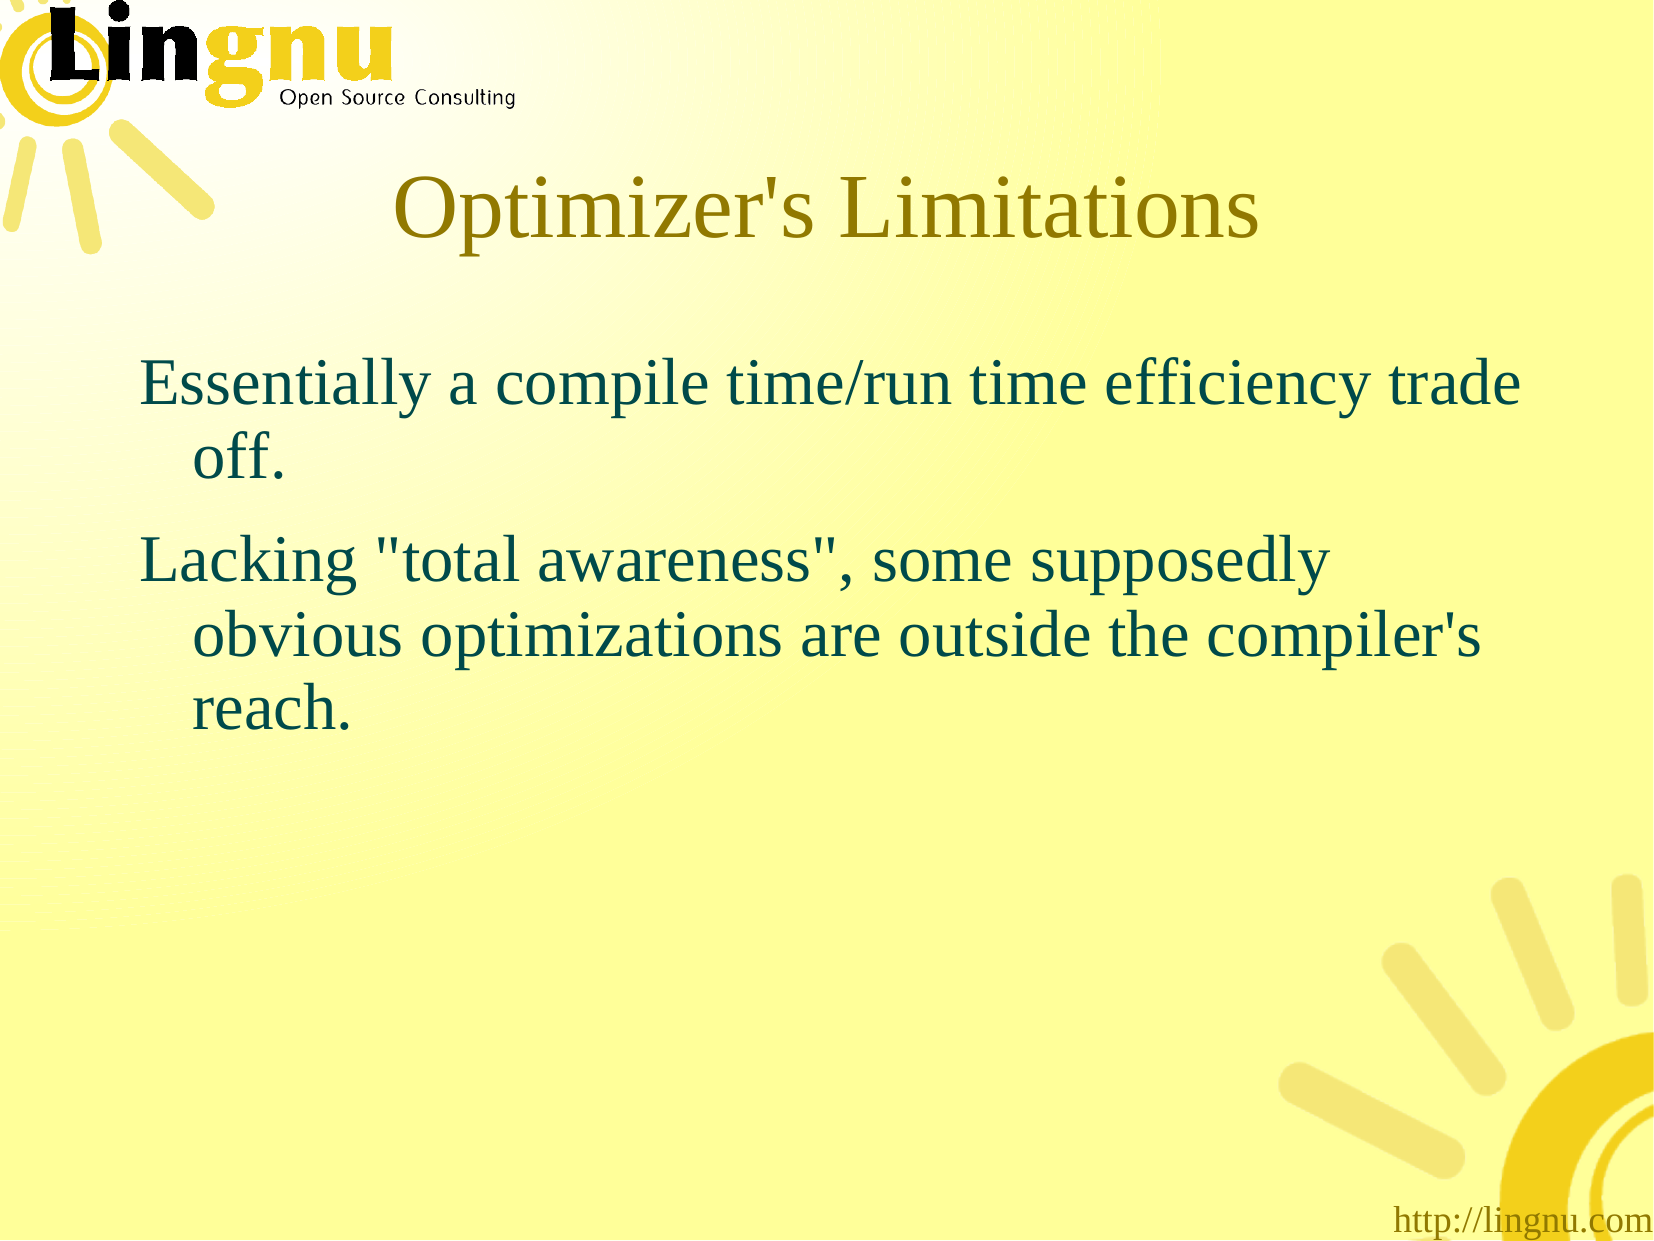

# Optimizer's Limitations
Essentially a compile time/run time efficiency trade off.
Lacking "total awareness", some supposedly obvious optimizations are outside the compiler's reach.